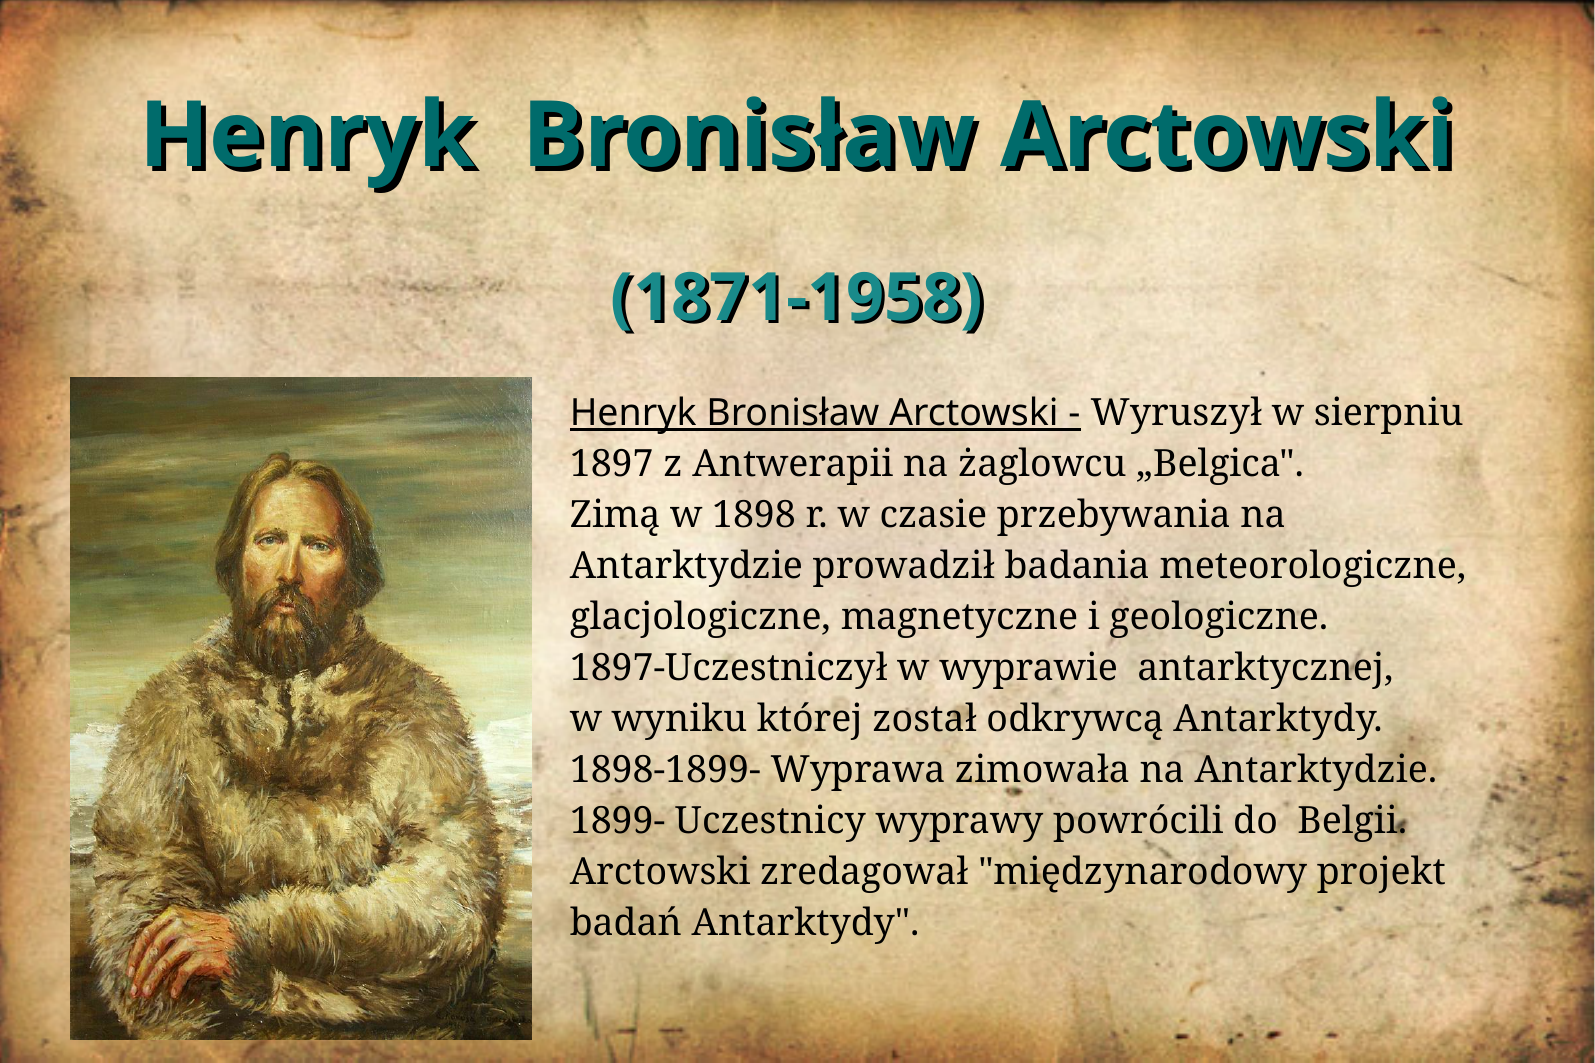

# Henryk Bronisław Arctowski
(1871-1958)
Henryk Bronisław Arctowski - Wyruszył w sierpniu 1897 z Antwerapii na żaglowcu „Belgica".
Zimą w 1898 r. w czasie przebywania na
Antarktydzie prowadził badania meteorologiczne,
glacjologiczne, magnetyczne i geologiczne.
1897-Uczestniczył w wyprawie antarktycznej,
w wyniku której został odkrywcą Antarktydy.
1898-1899- Wyprawa zimowała na Antarktydzie.
1899- Uczestnicy wyprawy powrócili do Belgii.
Arctowski zredagował "międzynarodowy projekt badań Antarktydy".